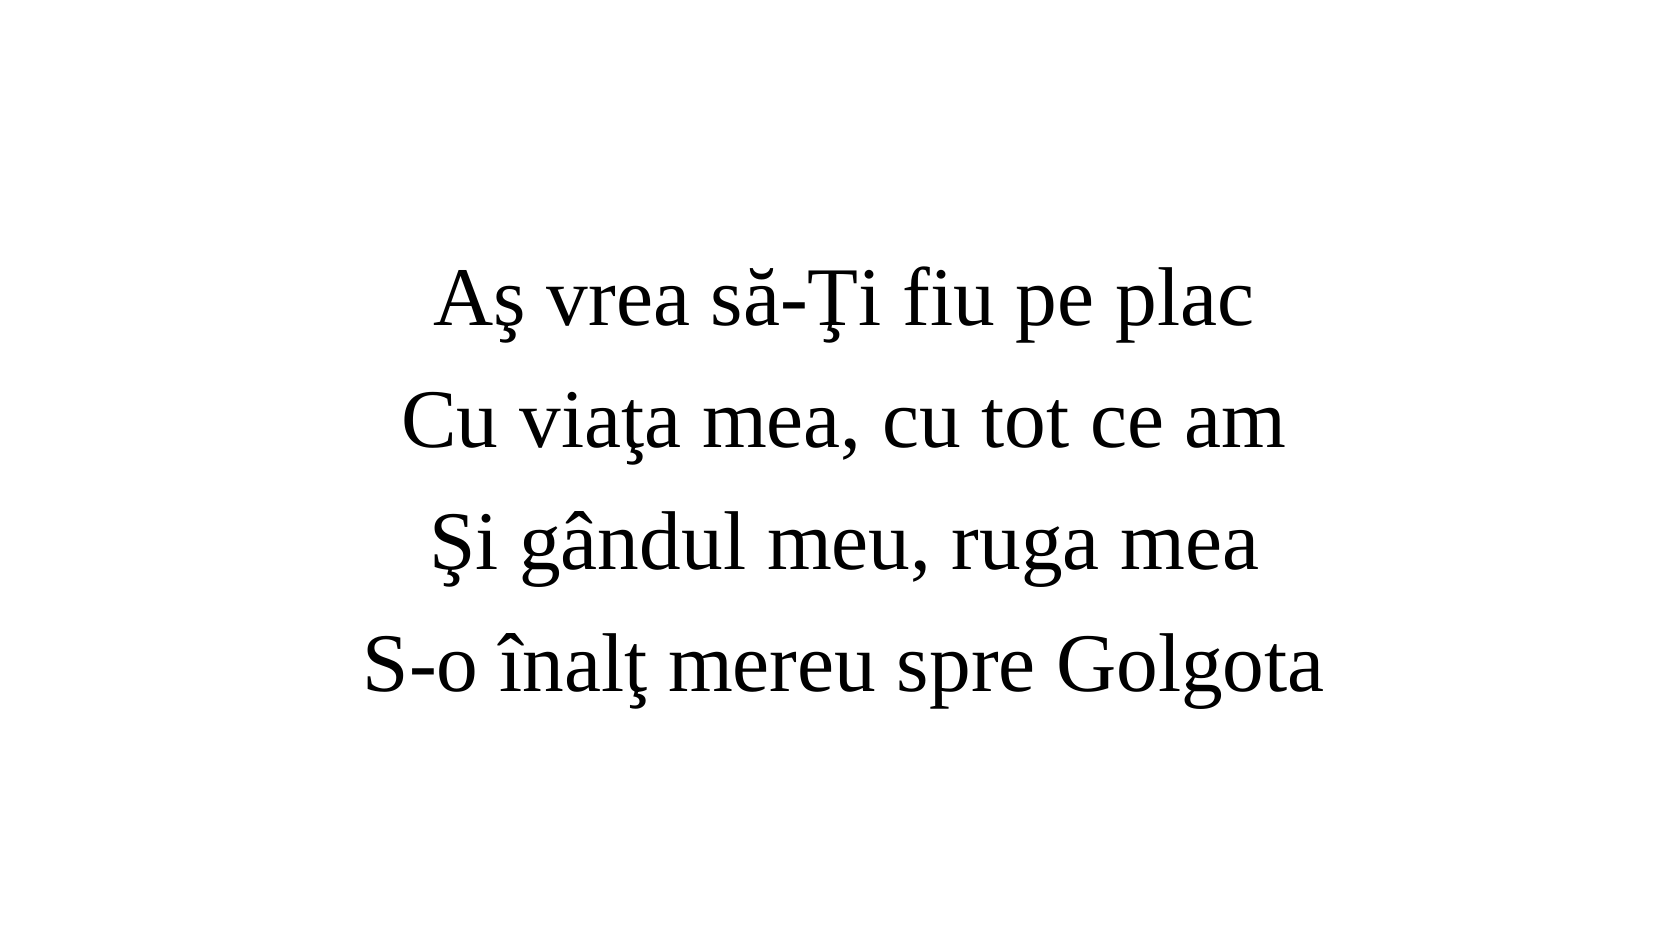

# Aş vrea să-Ţi fiu pe plac
Cu viaţa mea, cu tot ce am
Şi gândul meu, ruga mea
S-o înalţ mereu spre Golgota